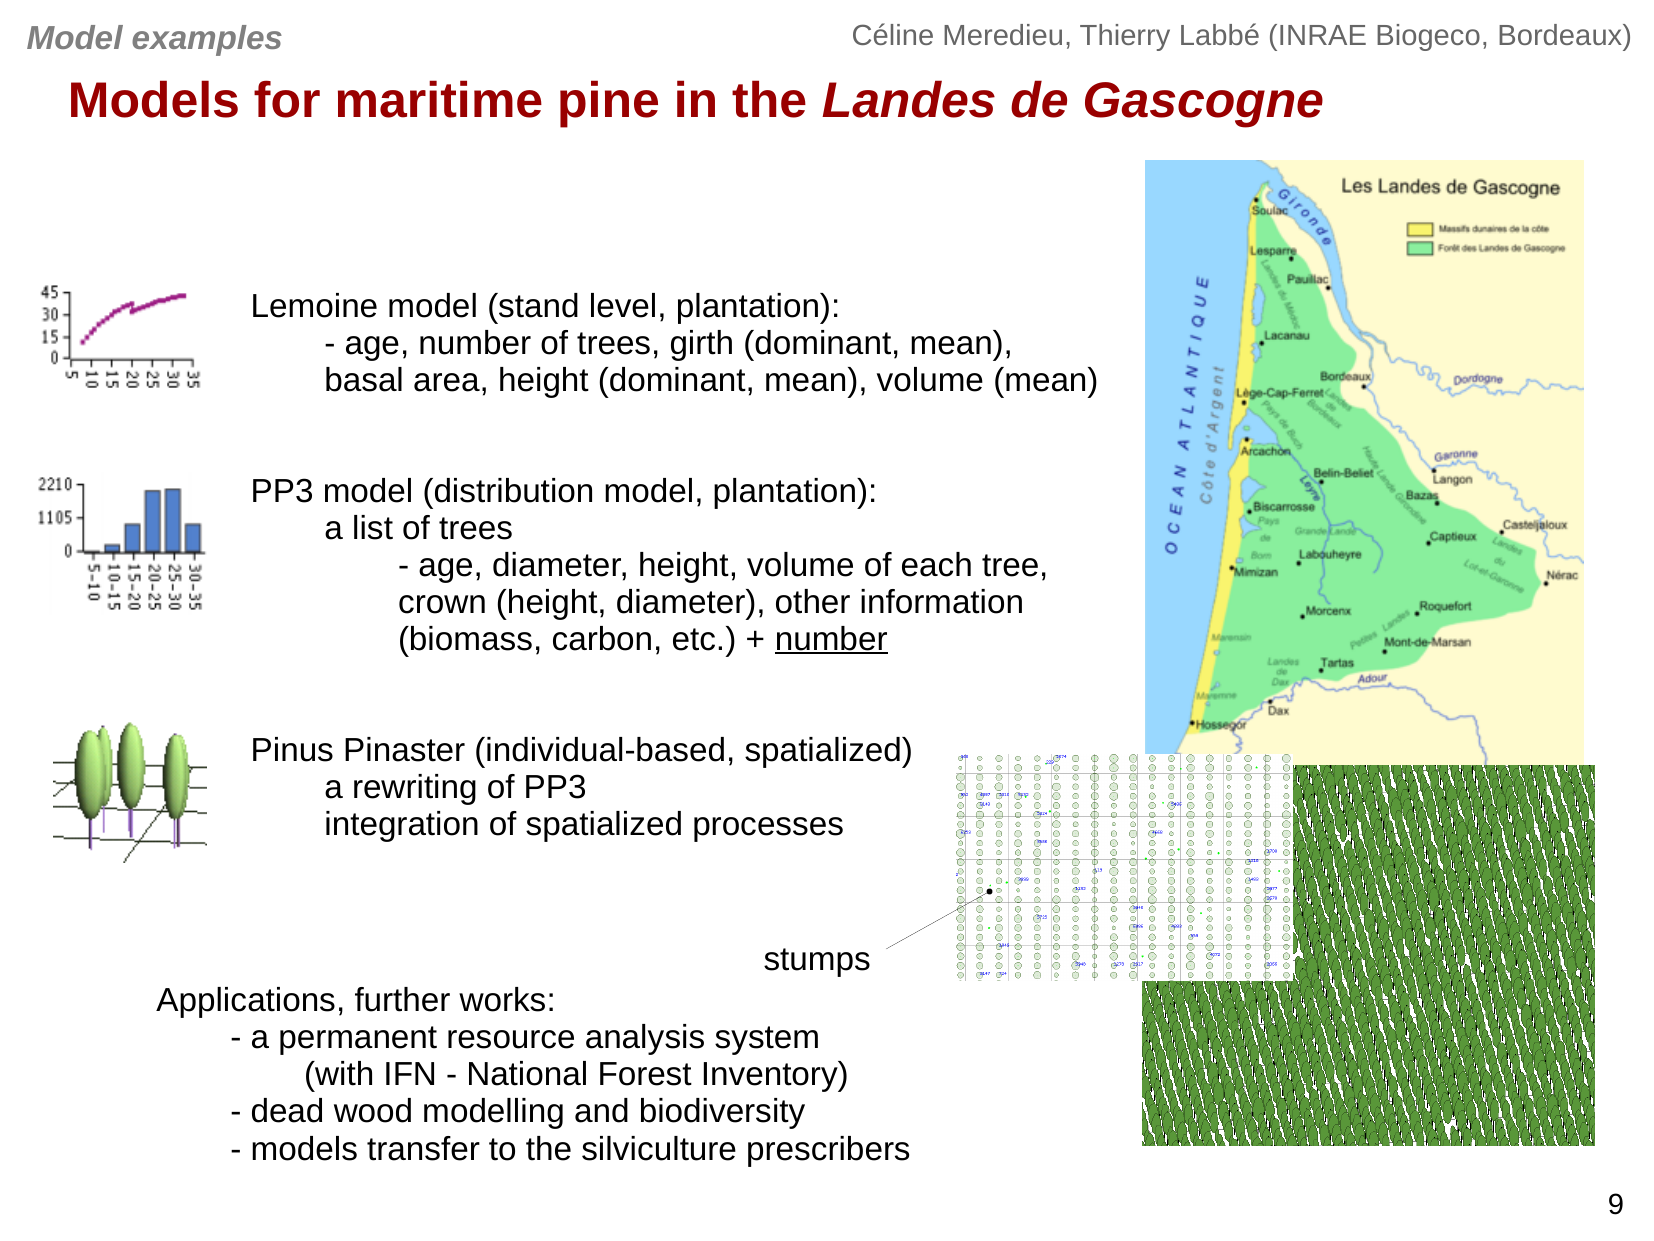

Céline Meredieu, Thierry Labbé (INRAE Biogeco, Bordeaux)
Model examples
Models for maritime pine in the Landes de Gascogne
Lemoine model (stand level, plantation):
	- age, number of trees, girth (dominant, mean),
	basal area, height (dominant, mean), volume (mean)
PP3 model (distribution model, plantation):
	a list of trees
		- age, diameter, height, volume of each tree,
		crown (height, diameter), other information
		(biomass, carbon, etc.) + number
Pinus Pinaster (individual-based, spatialized)
	a rewriting of PP3
	integration of spatialized processes
stumps
Applications, further works:
	- a permanent resource analysis system
		(with IFN - National Forest Inventory)
	- dead wood modelling and biodiversity
	- models transfer to the silviculture prescribers